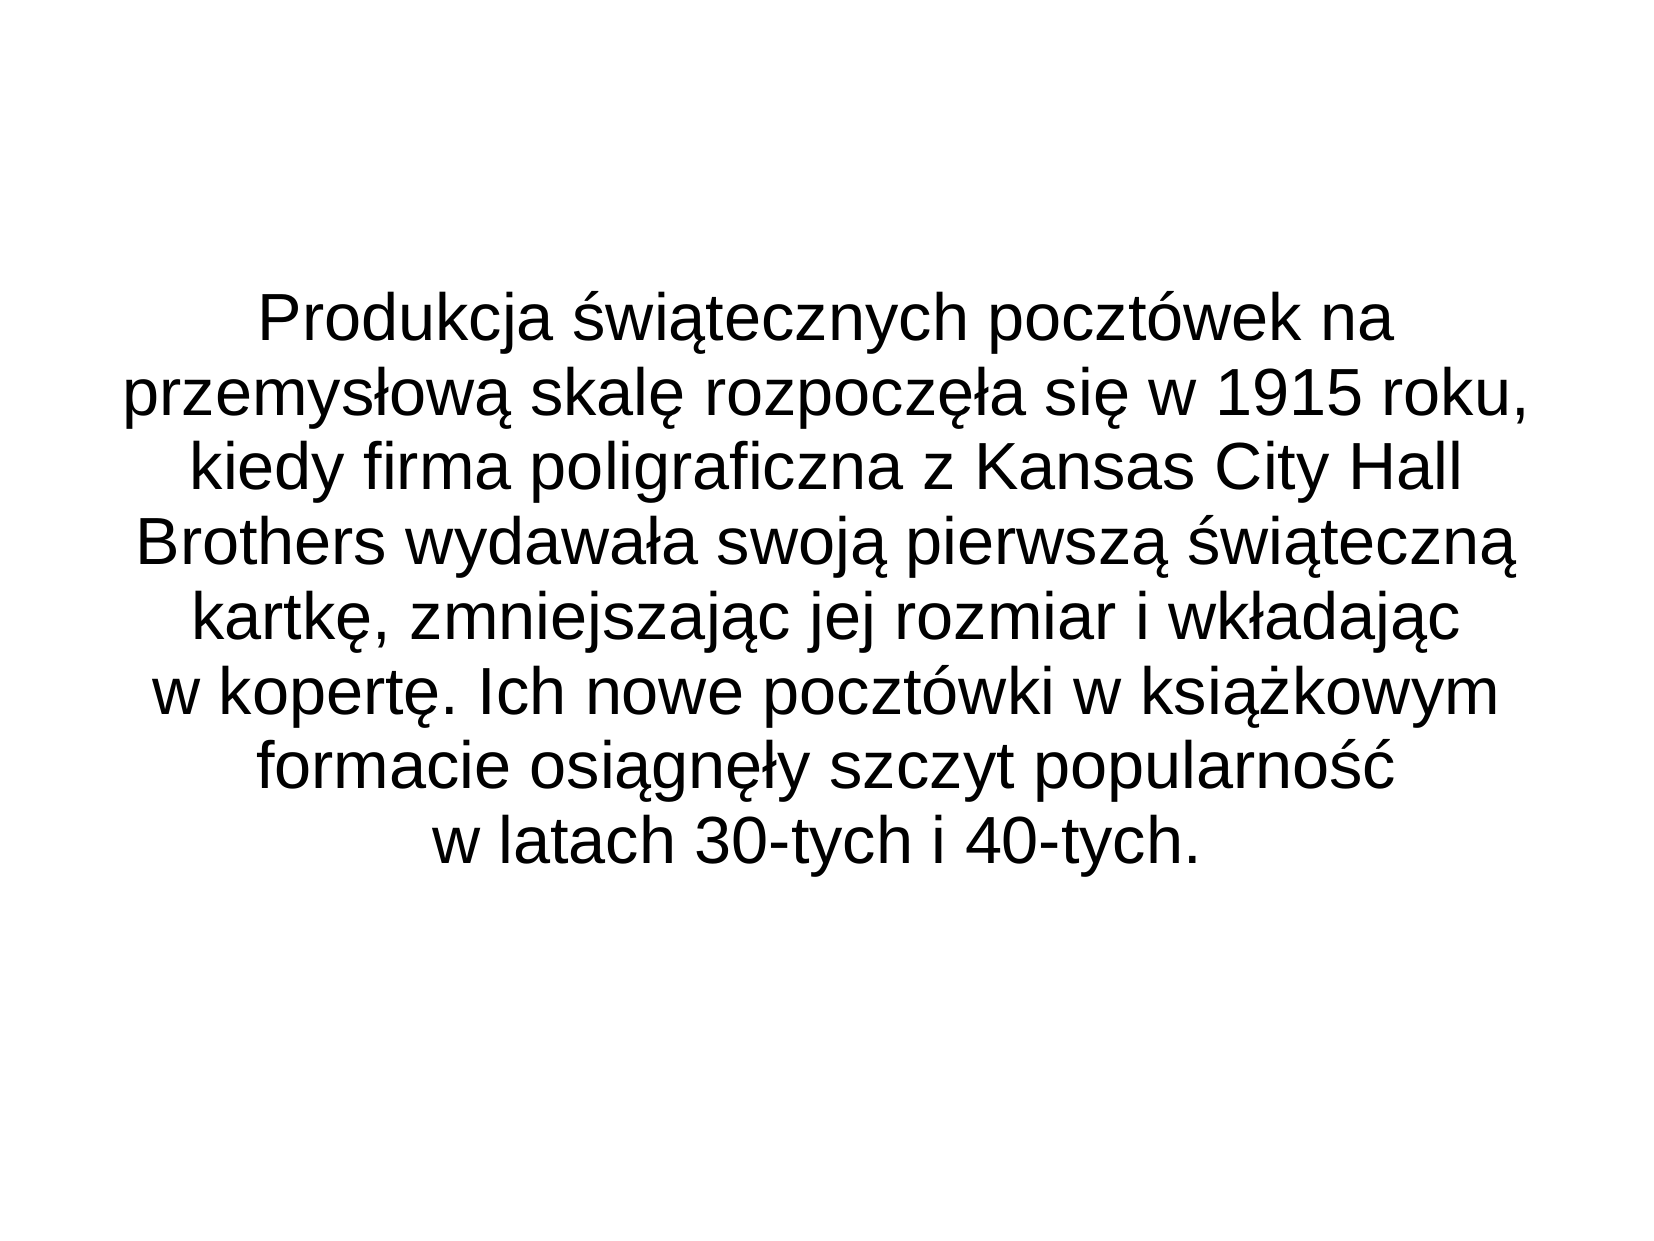

# Produkcja świątecznych pocztówek na
przemysłową skalę rozpoczęła się w 1915 roku,
kiedy firma poligraficzna z Kansas City Hall
Brothers wydawała swoją pierwszą świąteczną
kartkę, zmniejszając jej rozmiar i wkładając
w kopertę. Ich nowe pocztówki w książkowym
formacie osiągnęły szczyt popularność
w latach 30-tych i 40-tych.